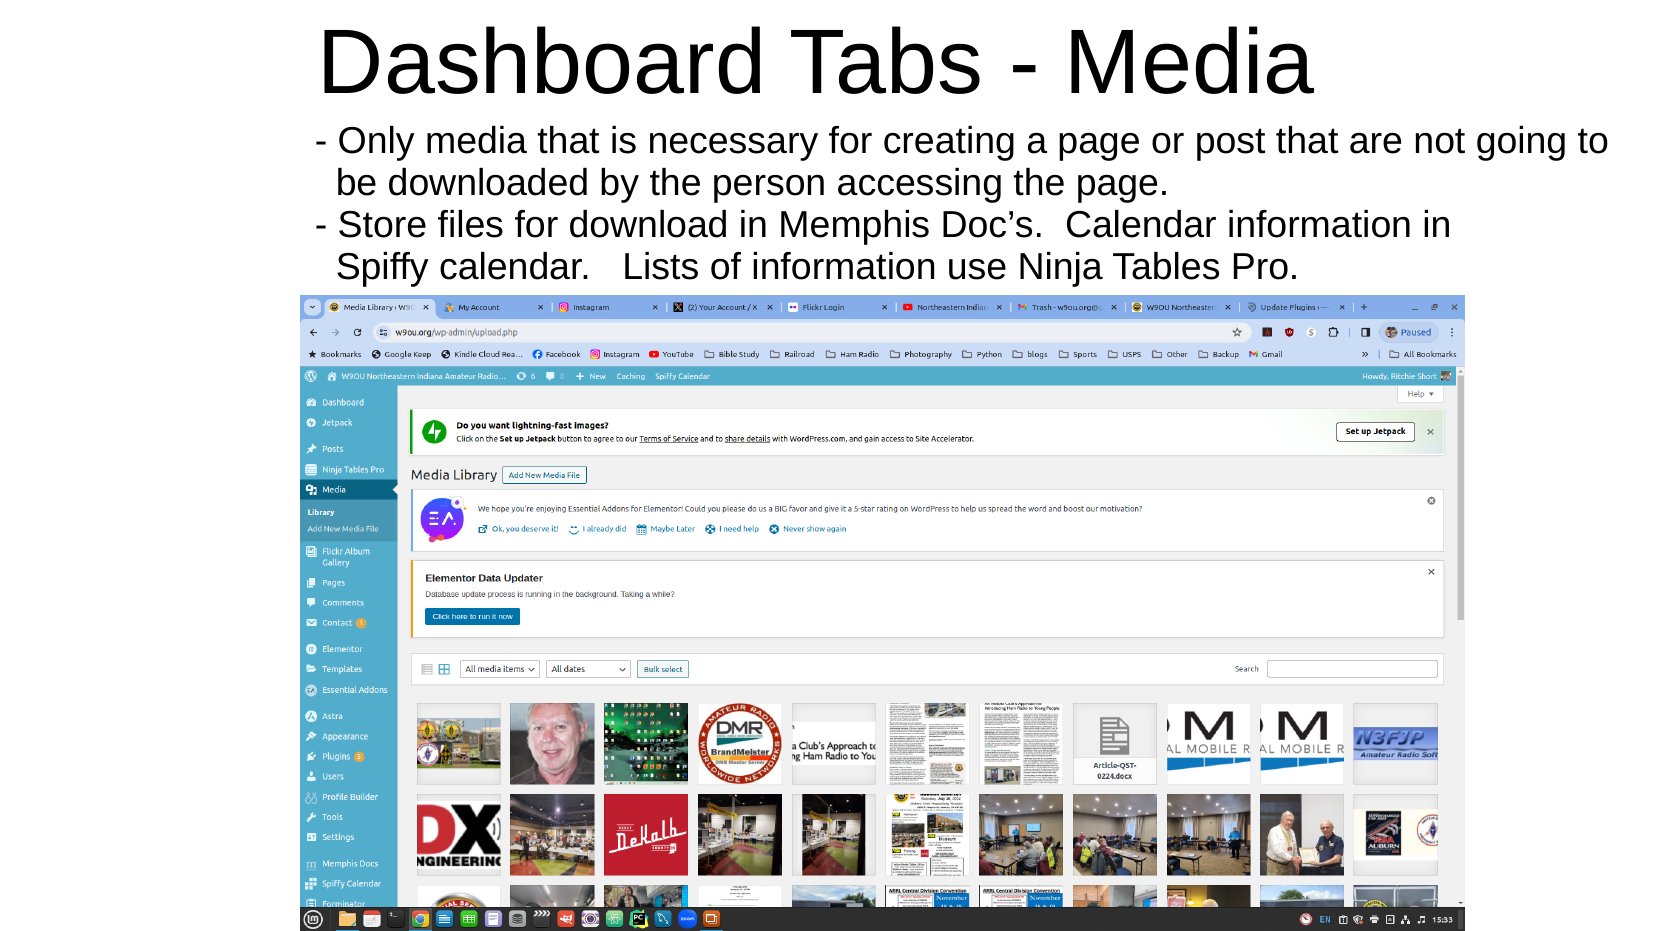

# Dashboard Tabs - Media
- Only media that is necessary for creating a page or post that are not going to
 be downloaded by the person accessing the page.
- Store files for download in Memphis Doc’s. Calendar information in
 Spiffy calendar. Lists of information use Ninja Tables Pro.